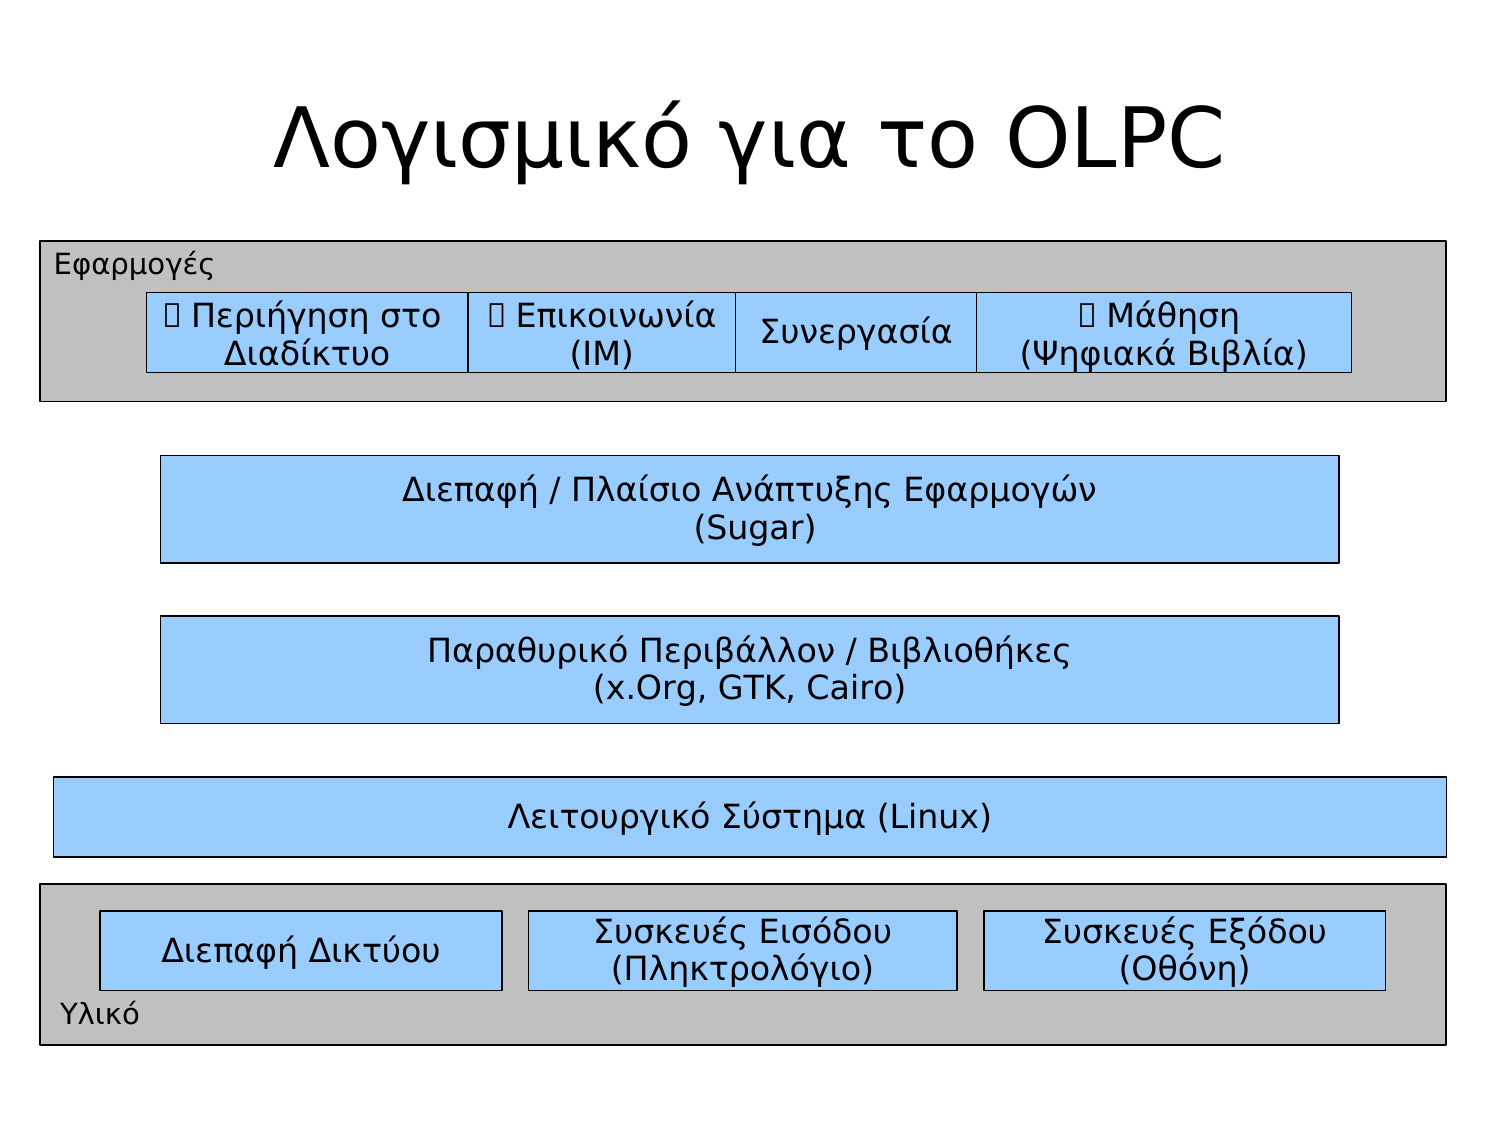

# Λογισμικό για το OLPC
Εφαρμογές
ﾠΠεριήγηση στο
Διαδίκτυο
ﾠΕπικοινωνία
(IM)
Συνεργασία
ﾠΜάθηση
(Ψηφιακά Βιβλία)
Διεπαφή / Πλαίσιο Ανάπτυξης Εφαρμογών
 (Sugar)
Παραθυρικό Περιβάλλον / Βιβλιοθήκες
(x.Org, GTK, Cairo)
Λειτουργικό Σύστημα (Linux)
Διεπαφή Δικτύου
Συσκευές Εισόδου
(Πληκτρολόγιο)
Συσκευές Εξόδου
(Οθόνη)
Υλικό